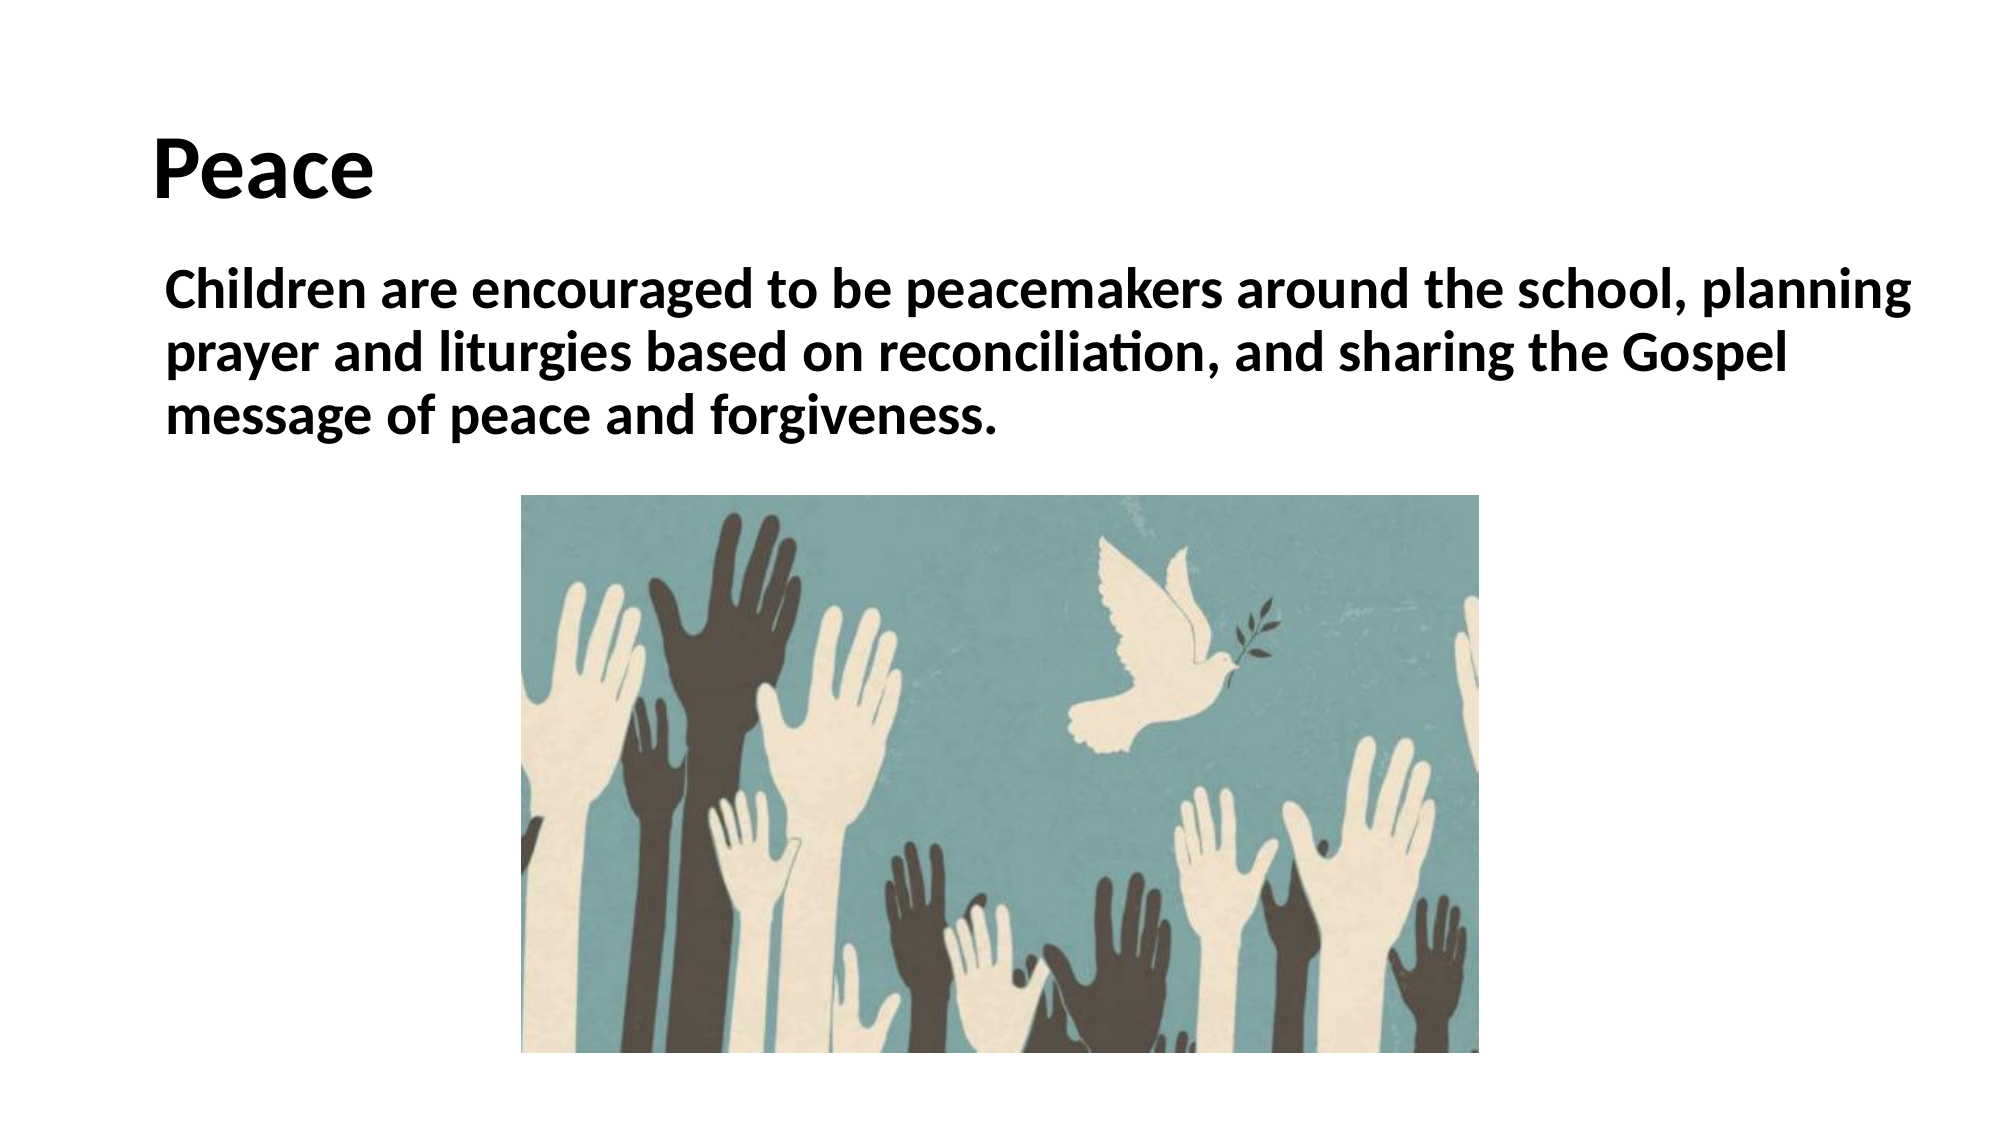

# Peace
Children are encouraged to be peacemakers around the school, planning prayer and liturgies based on reconciliation, and sharing the Gospel message of peace and forgiveness.